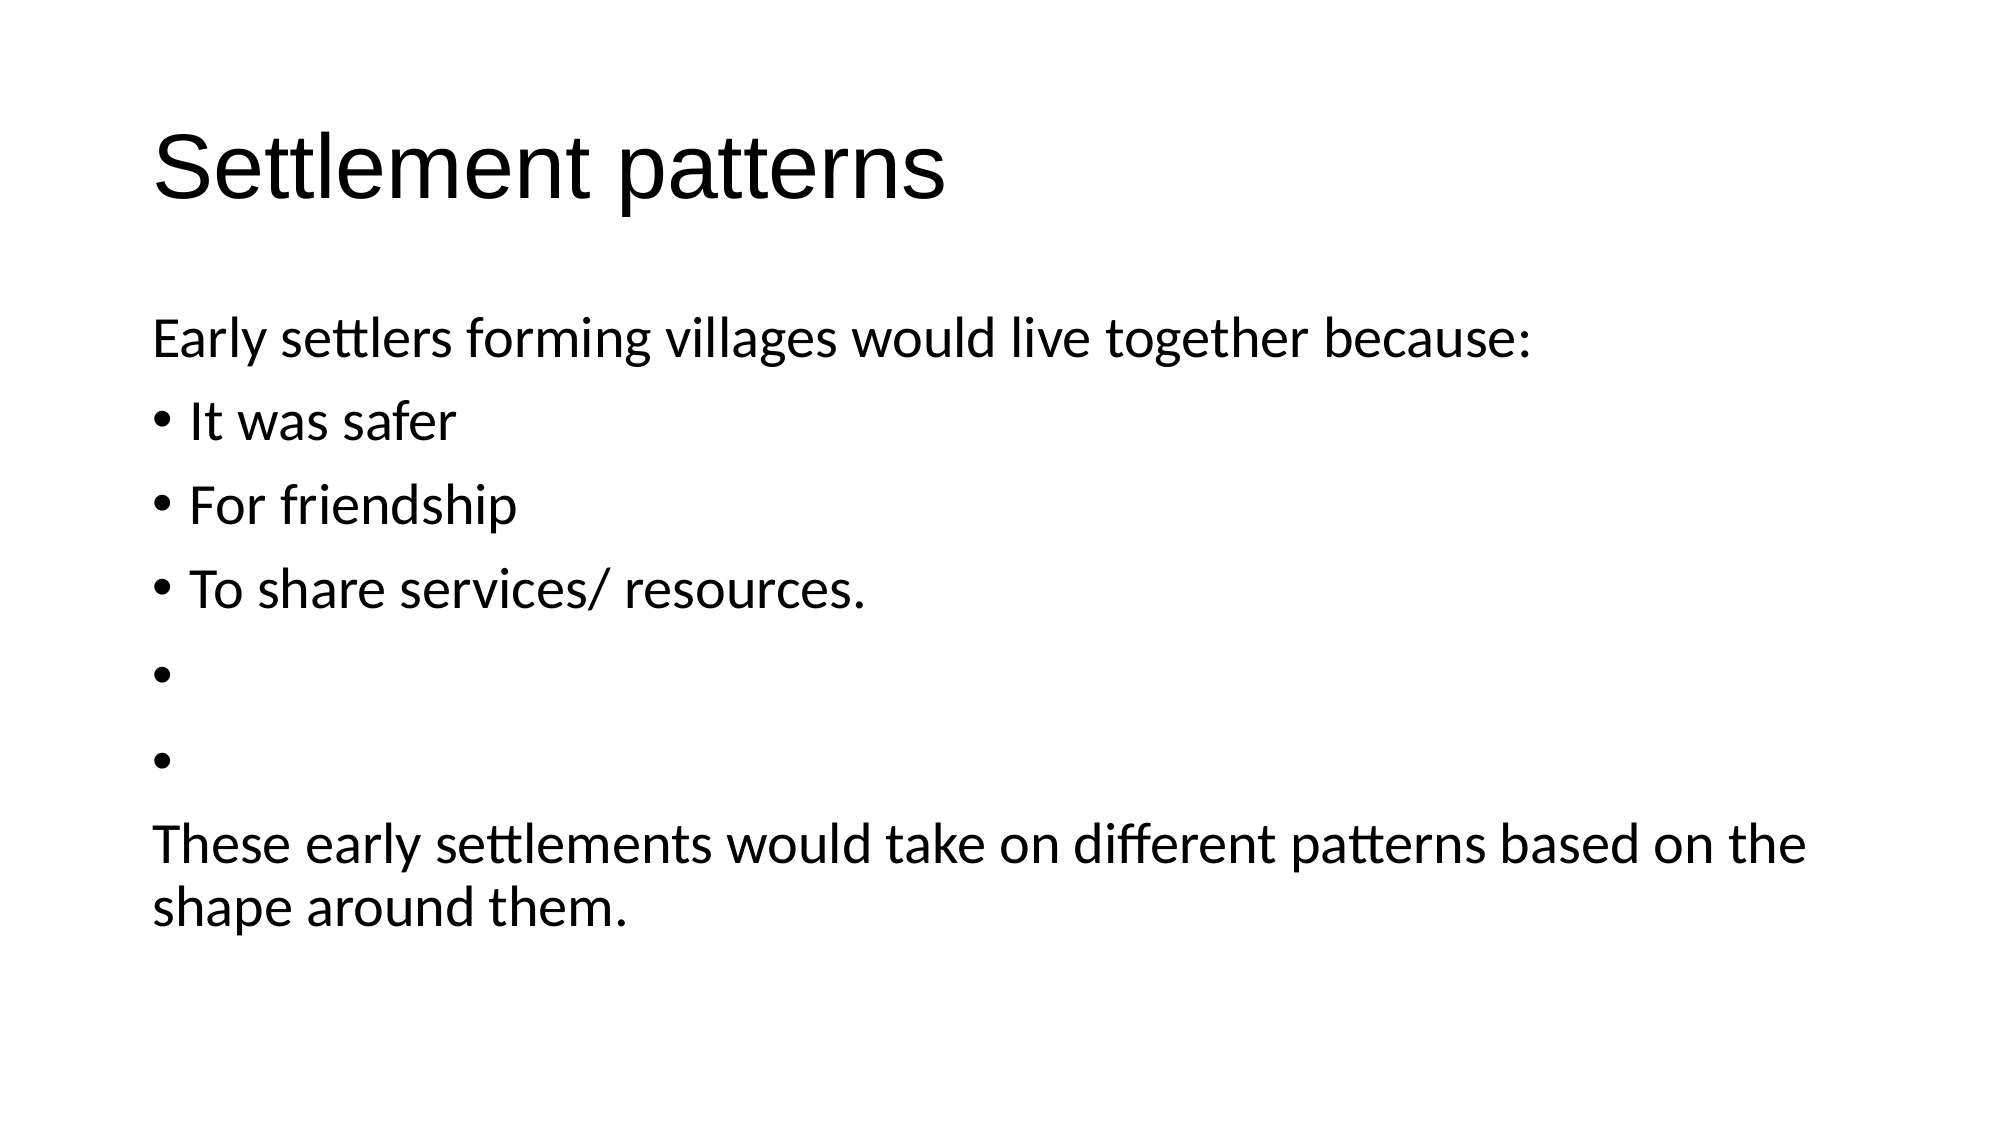

# Settlement patterns
Early settlers forming villages would live together because:
It was safer
For friendship
To share services/ resources.
These early settlements would take on different patterns based on the shape around them.